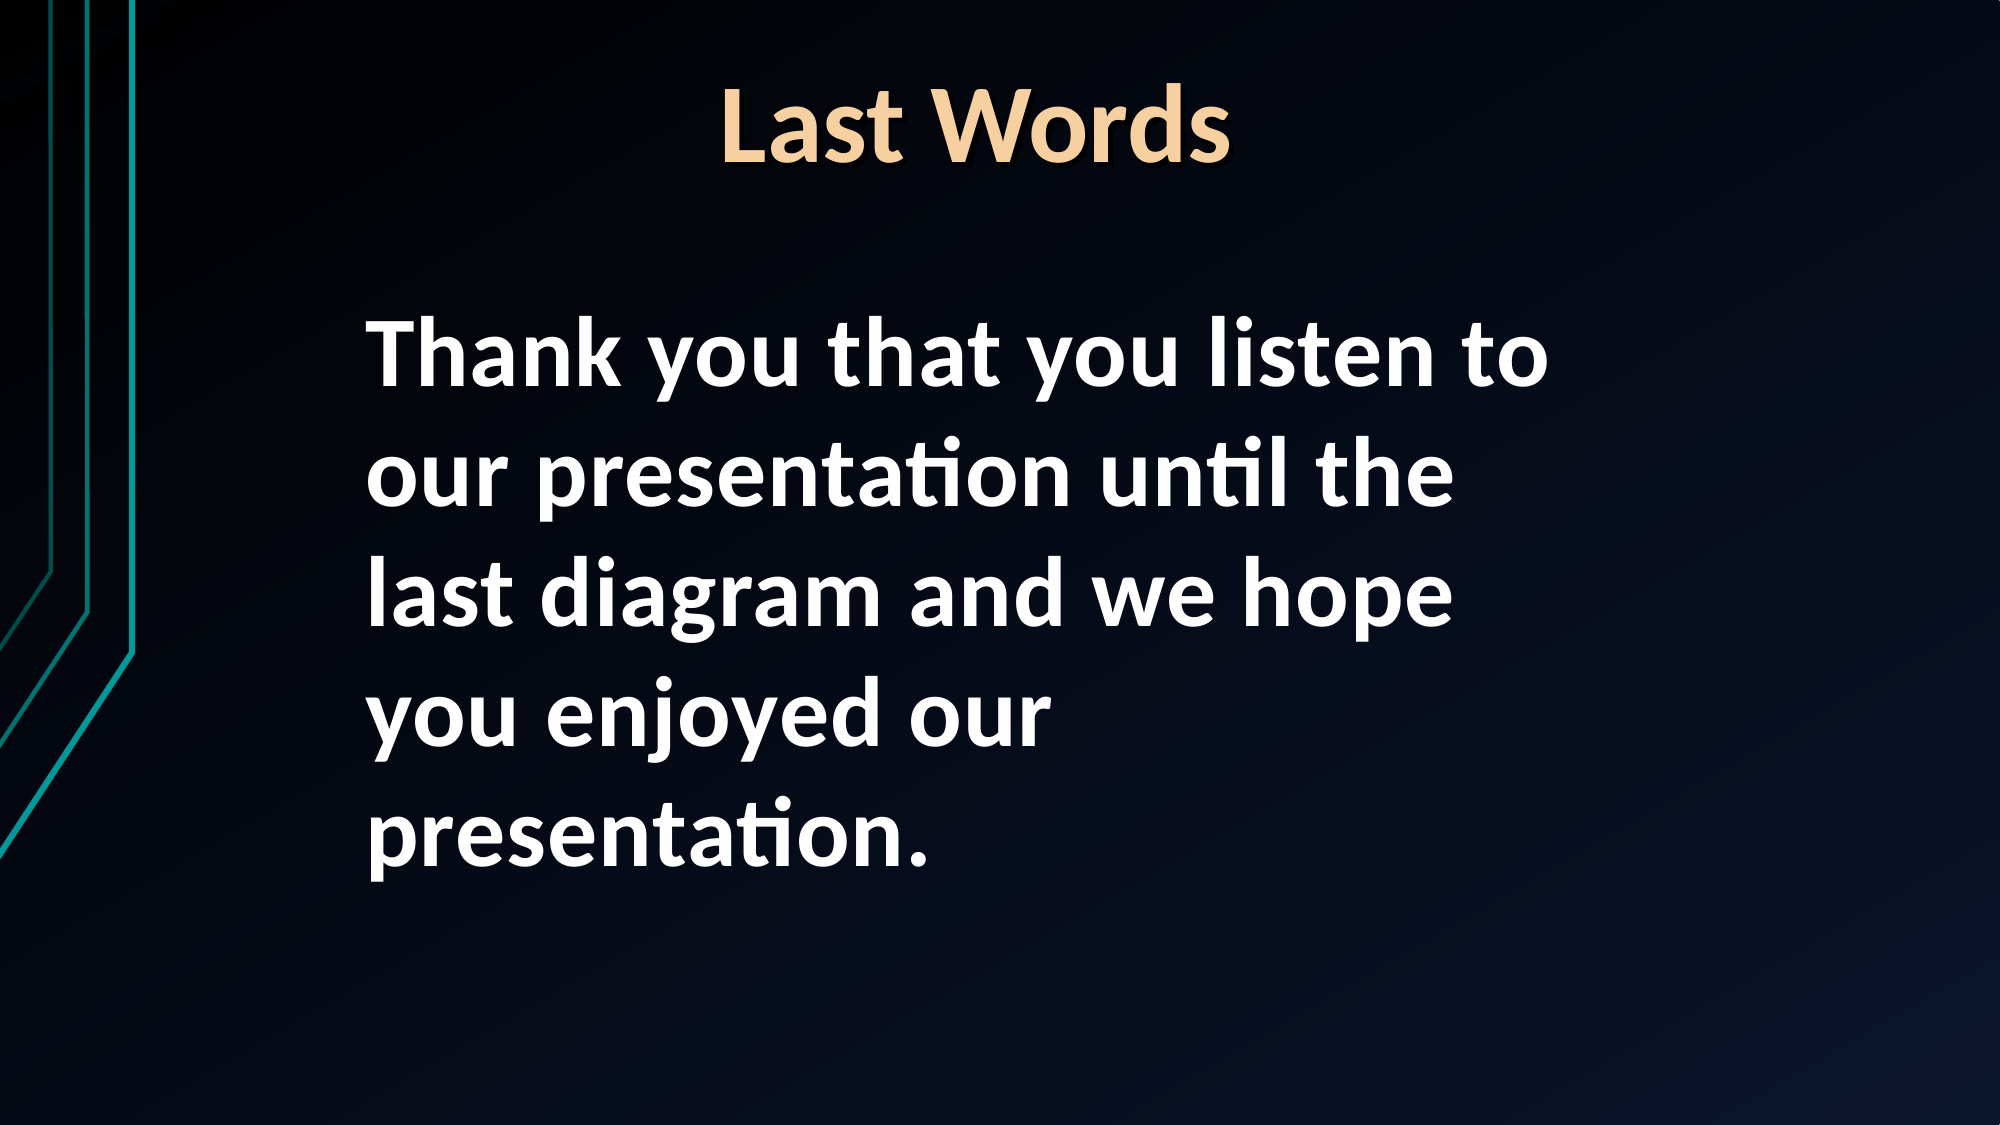

Last Words
Thank you that you listen to our presentation until the last diagram and we hope you enjoyed our presentation.